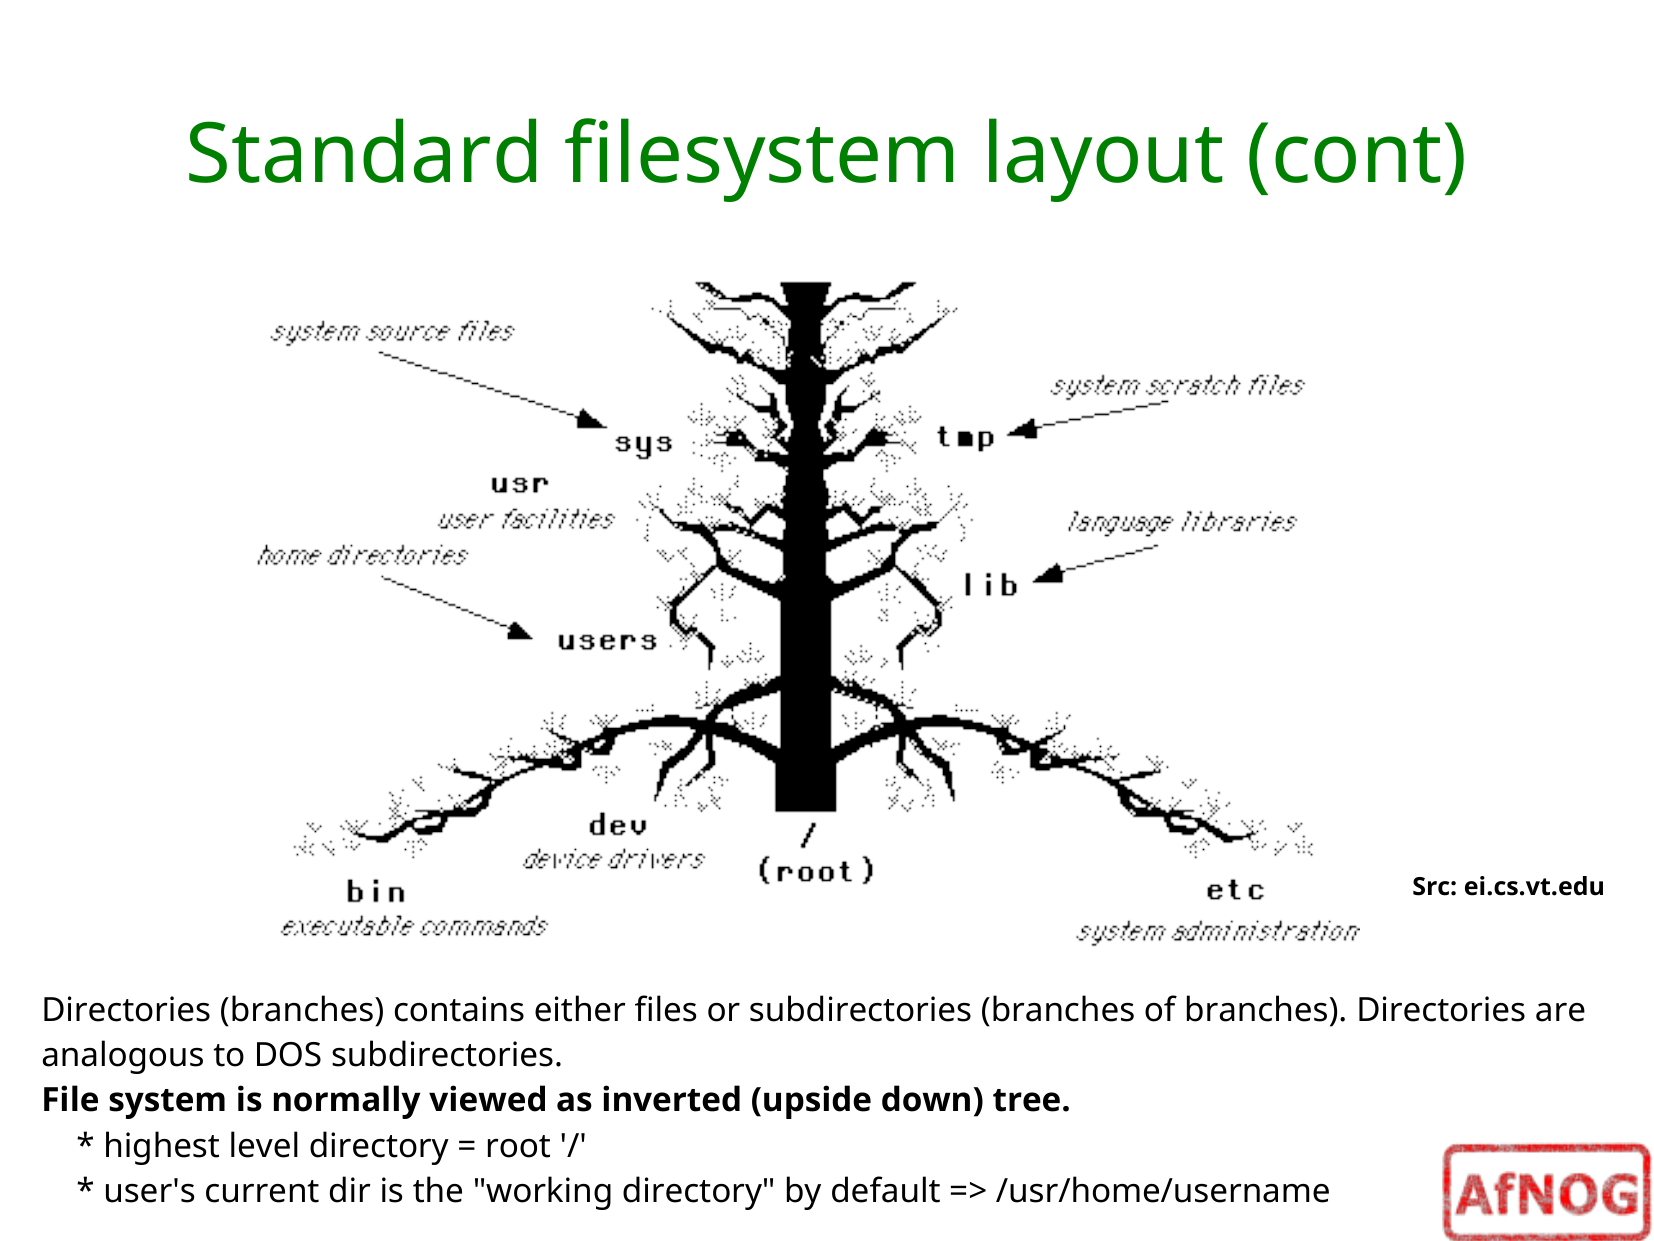

# Standard filesystem layout (cont)
Src: ei.cs.vt.edu
Directories (branches) contains either files or subdirectories (branches of branches). Directories are analogous to DOS subdirectories.
File system is normally viewed as inverted (upside down) tree.
 * highest level directory = root '/'
 * user's current dir is the "working directory" by default => /usr/home/username